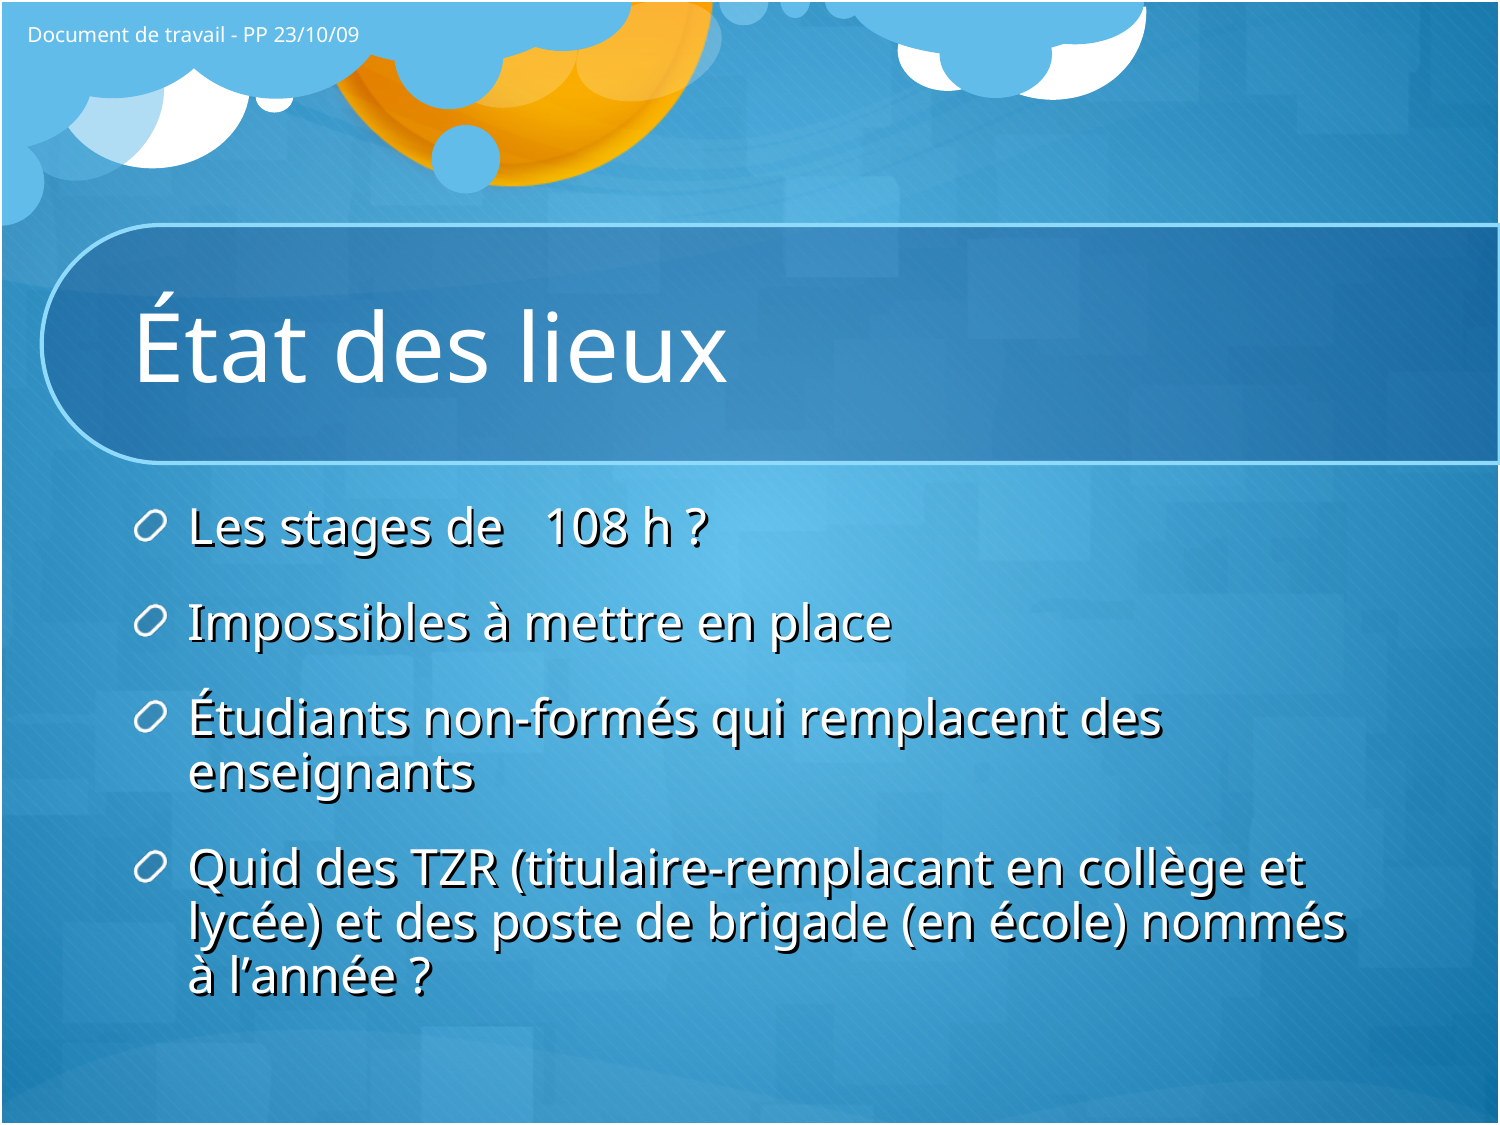

Document de travail - PP 23/10/09
État des lieux
Les stages de   108 h ?
Impossibles à mettre en place
Étudiants non-formés qui remplacent des enseignants
Quid des TZR (titulaire-remplacant en collège et lycée) et des poste de brigade (en école) nommés à l’année ?